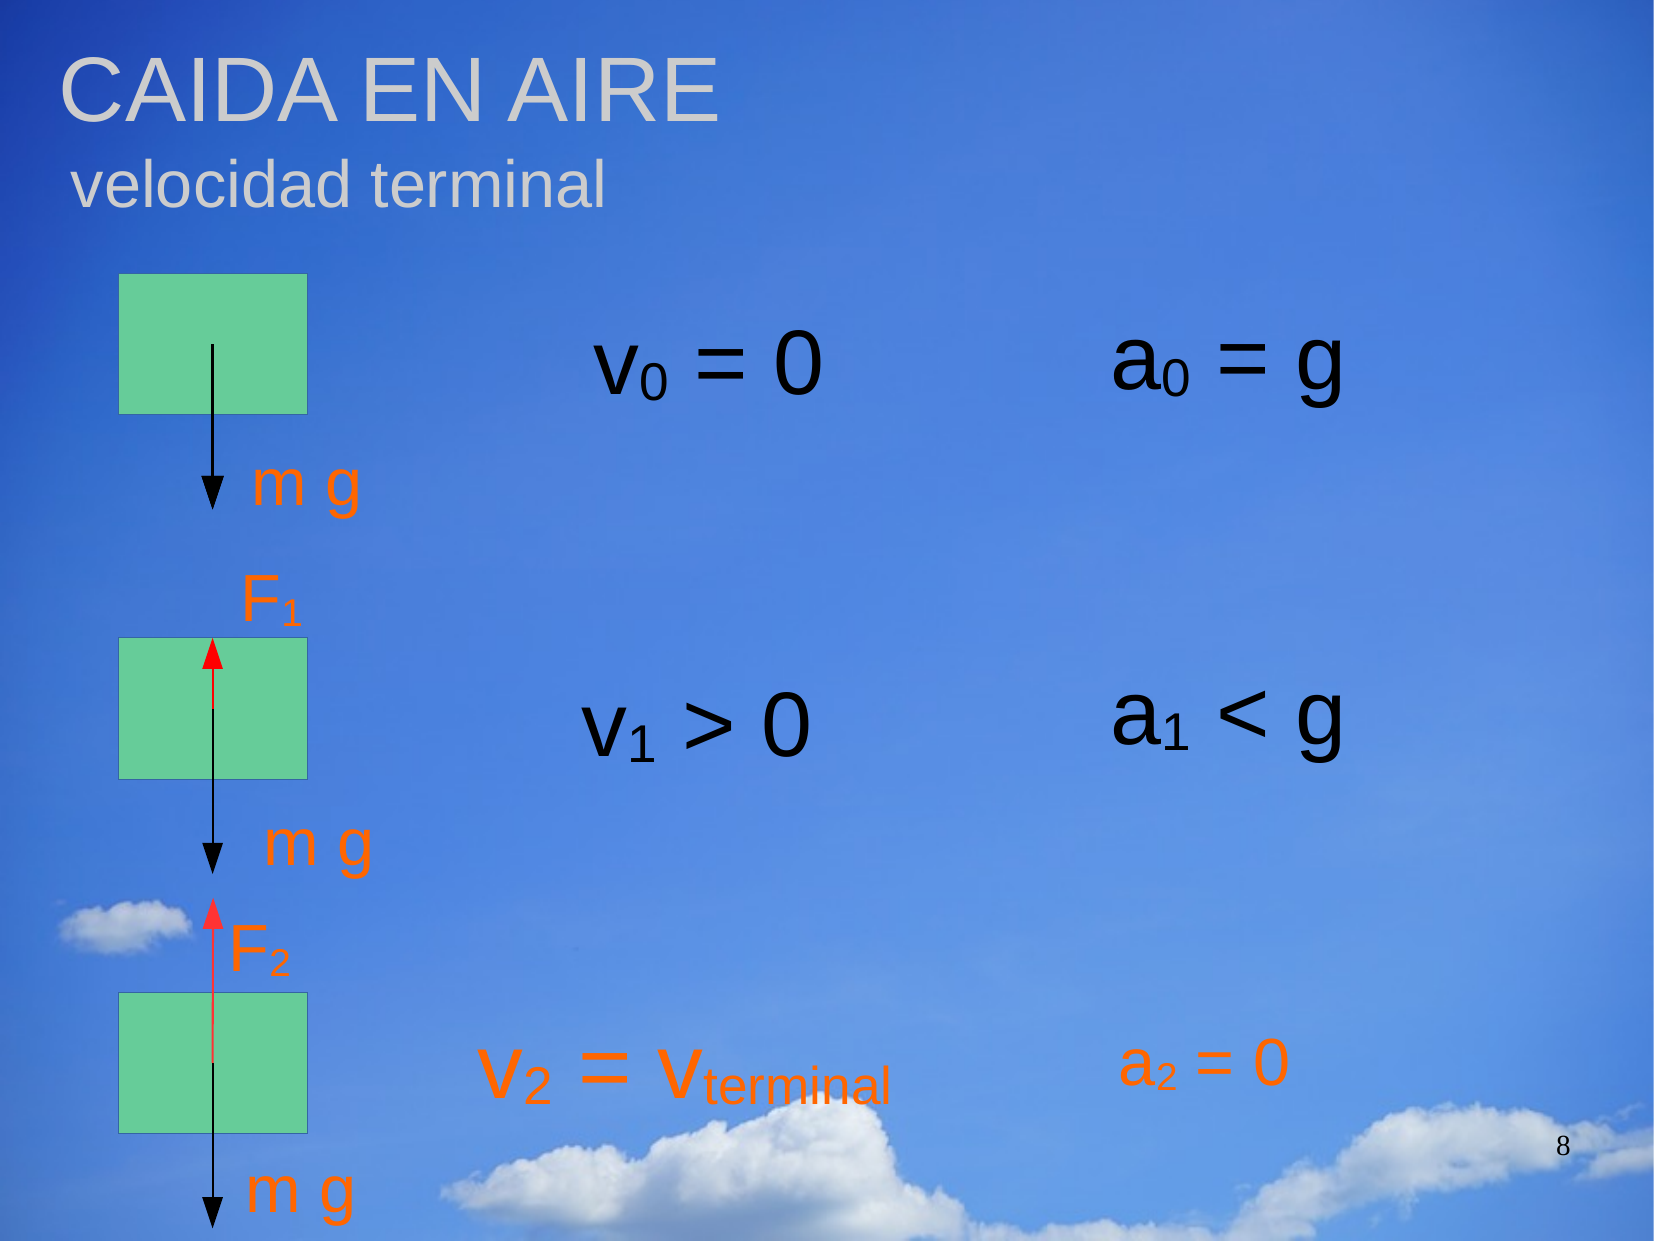

# CAIDA EN AIRE
velocidad terminal
a0 = g
v0 = 0
m g
F1
a1 < g
v1 > 0
m g
F2
a2 = 0
v2 = vterminal
8
m g